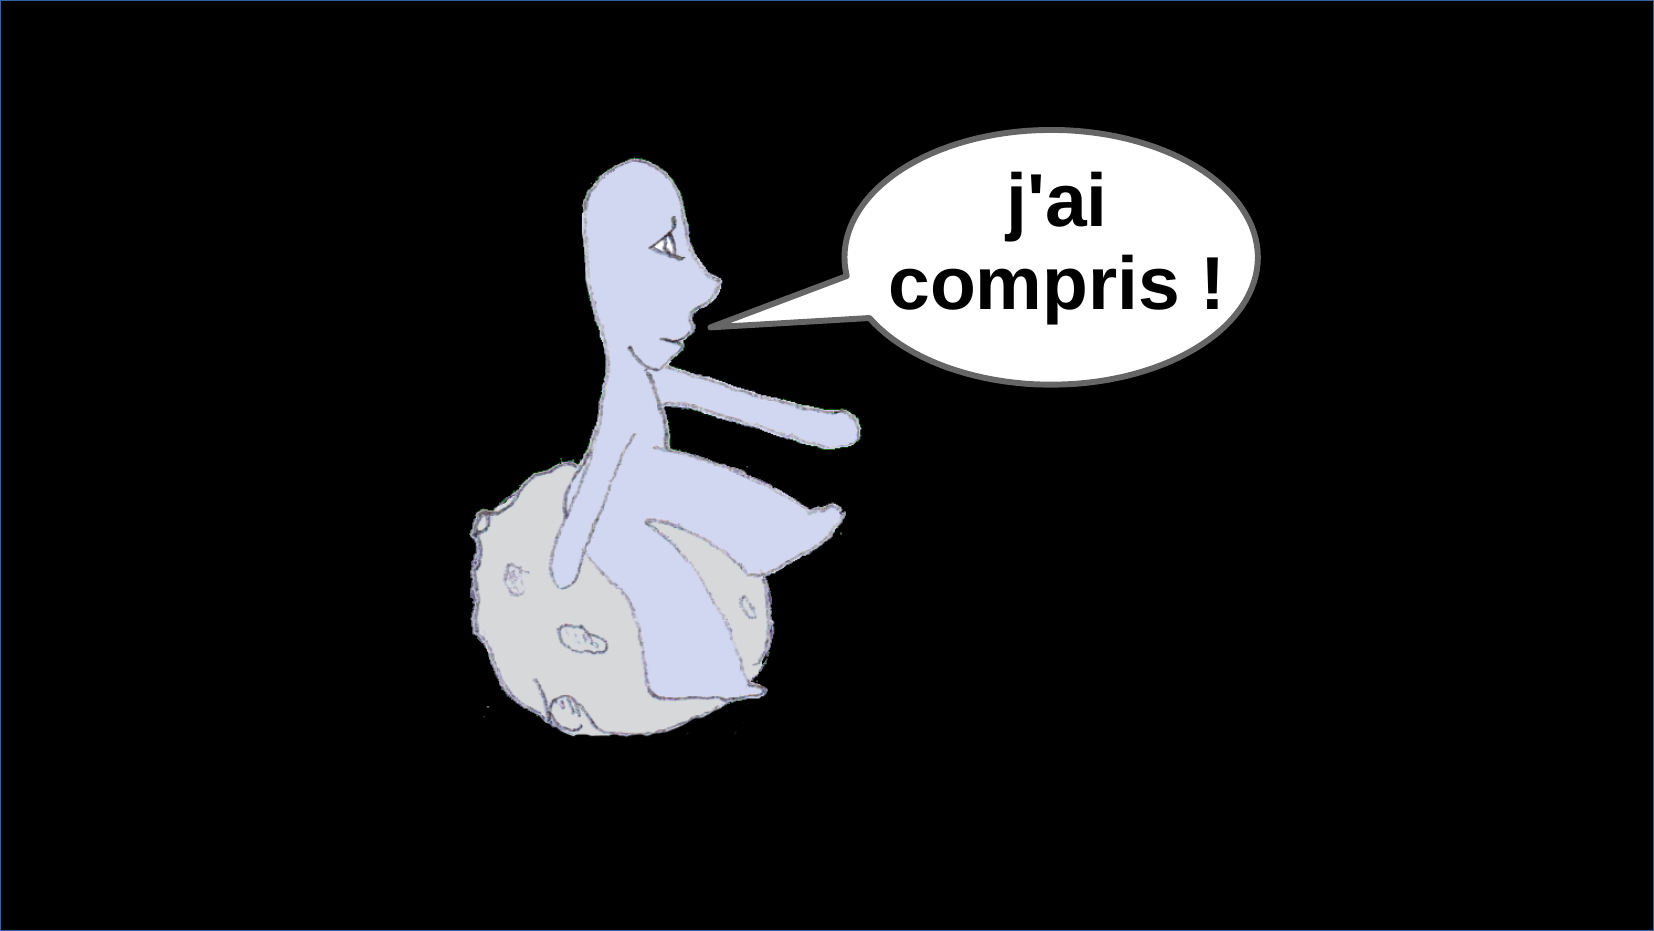

j'ai
compris !
# (% en masse)